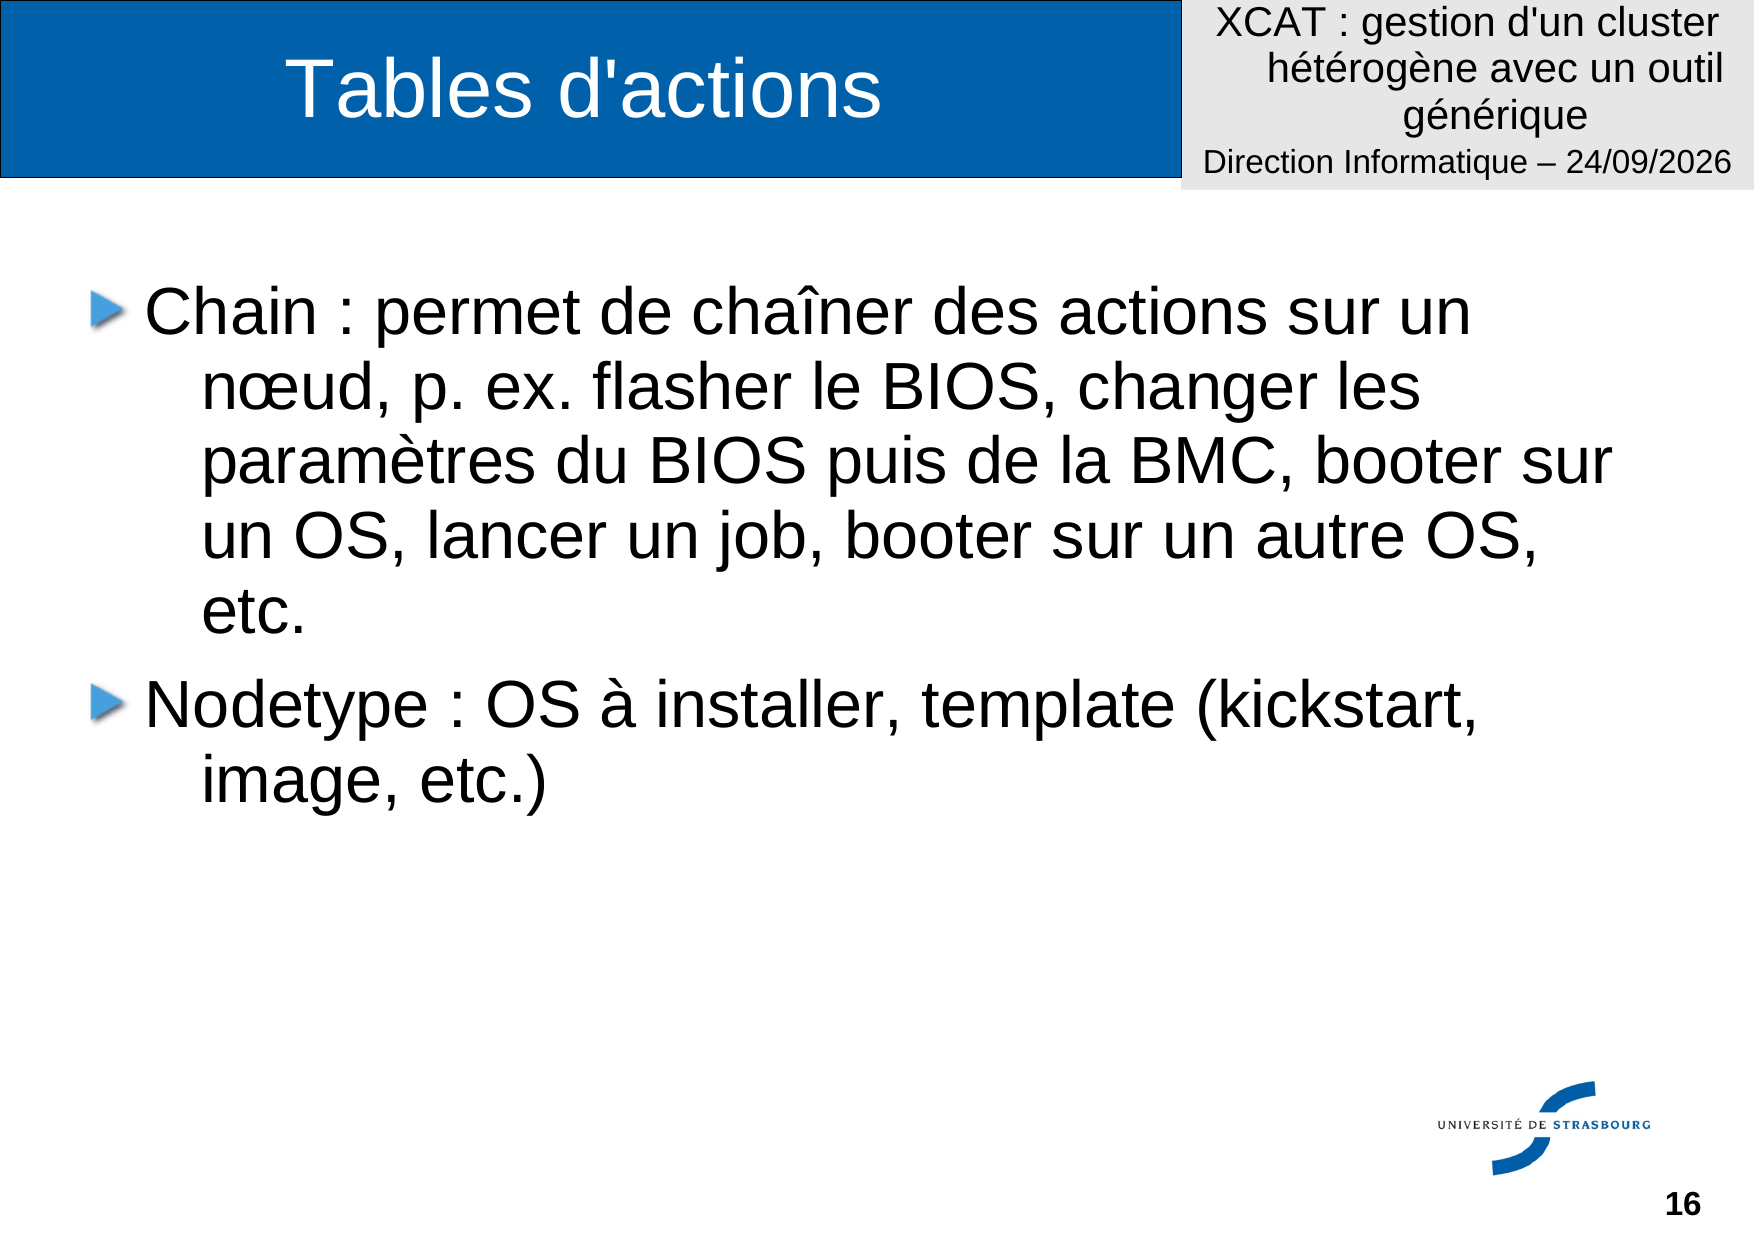

# Tables d'actions
Chain : permet de chaîner des actions sur un nœud, p. ex. flasher le BIOS, changer les paramètres du BIOS puis de la BMC, booter sur un OS, lancer un job, booter sur un autre OS, etc.
Nodetype : OS à installer, template (kickstart, image, etc.)
16